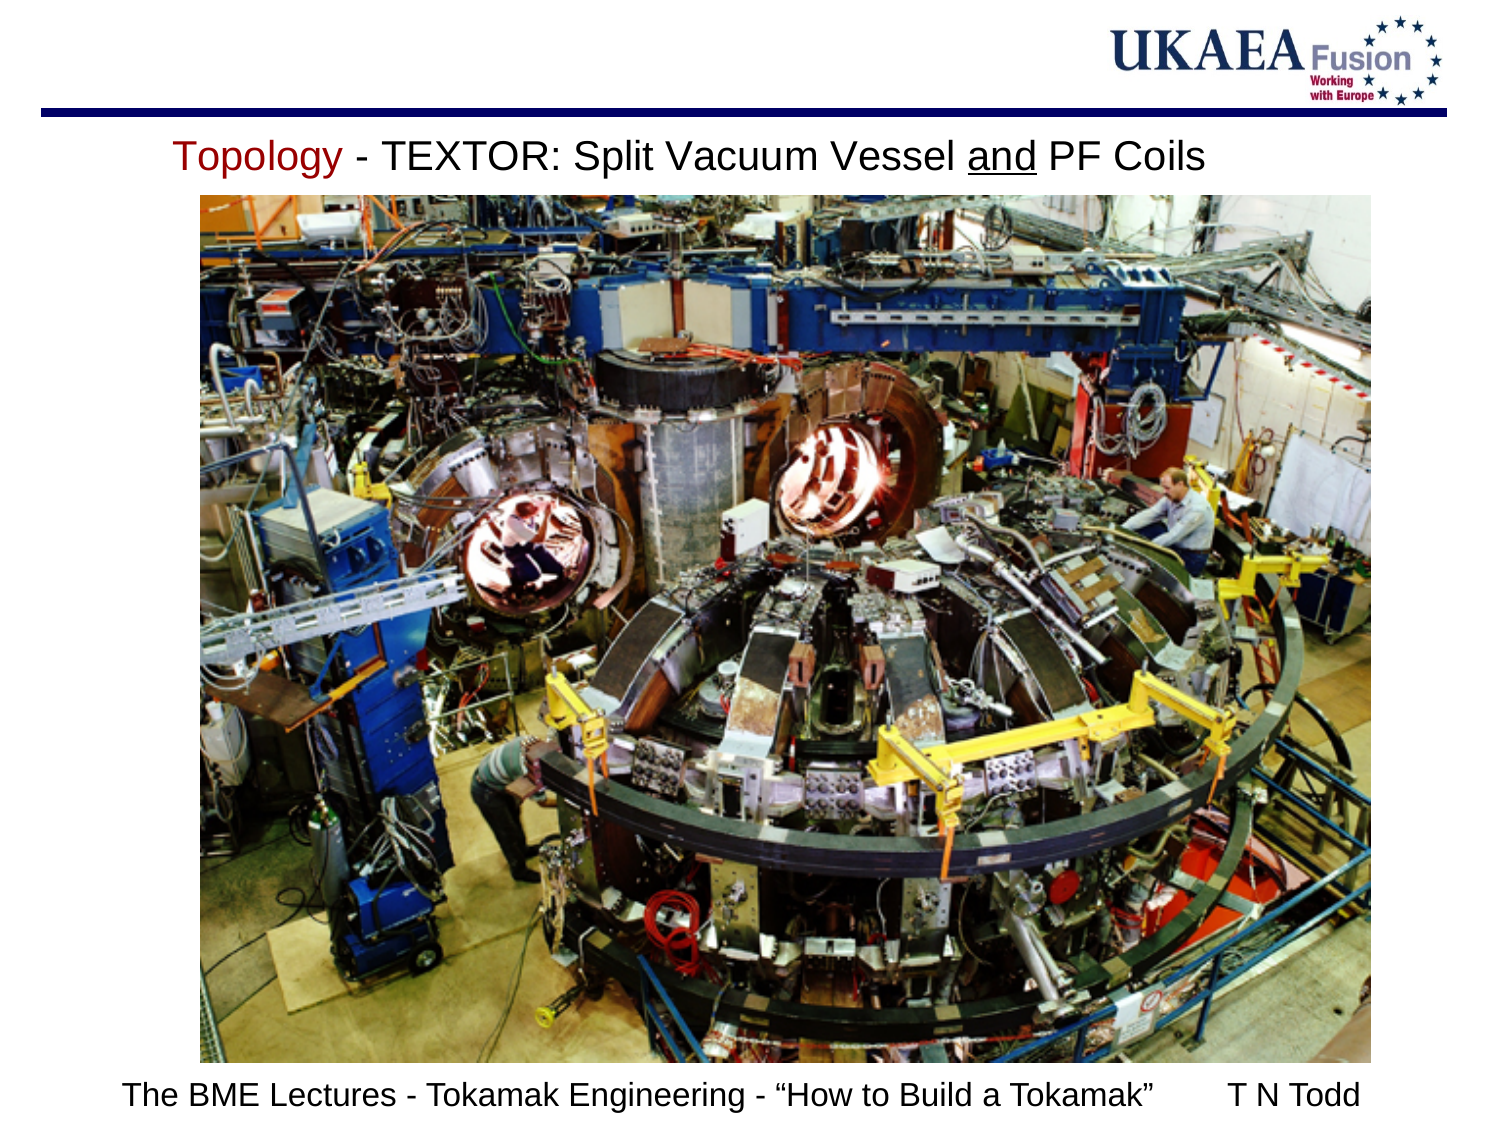

Topology - TEXTOR: Split Vacuum Vessel and PF Coils